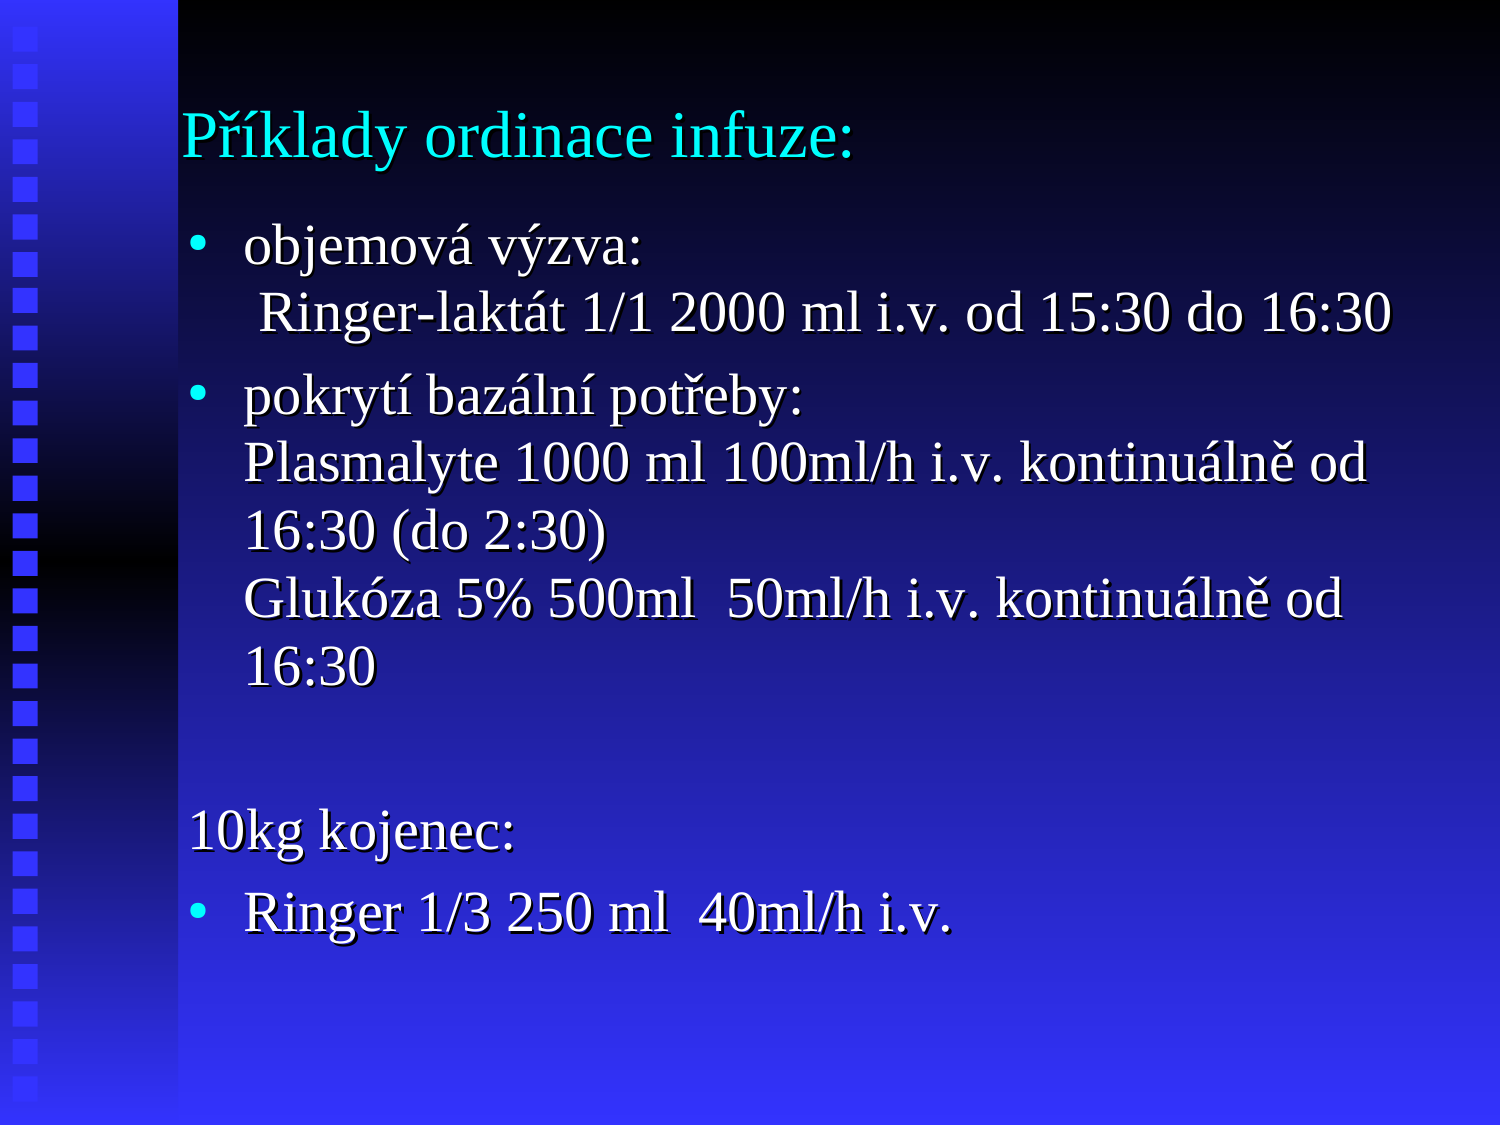

# Příklady ordinace infuze:
objemová výzva:
 Ringer-laktát 1/1 2000 ml i.v. od 15:30 do 16:30
pokrytí bazální potřeby:
Plasmalyte 1000 ml 100ml/h i.v. kontinuálně od 16:30 (do 2:30)
Glukóza 5% 500ml 50ml/h i.v. kontinuálně od 16:30
10kg kojenec:
Ringer 1/3 250 ml 40ml/h i.v.